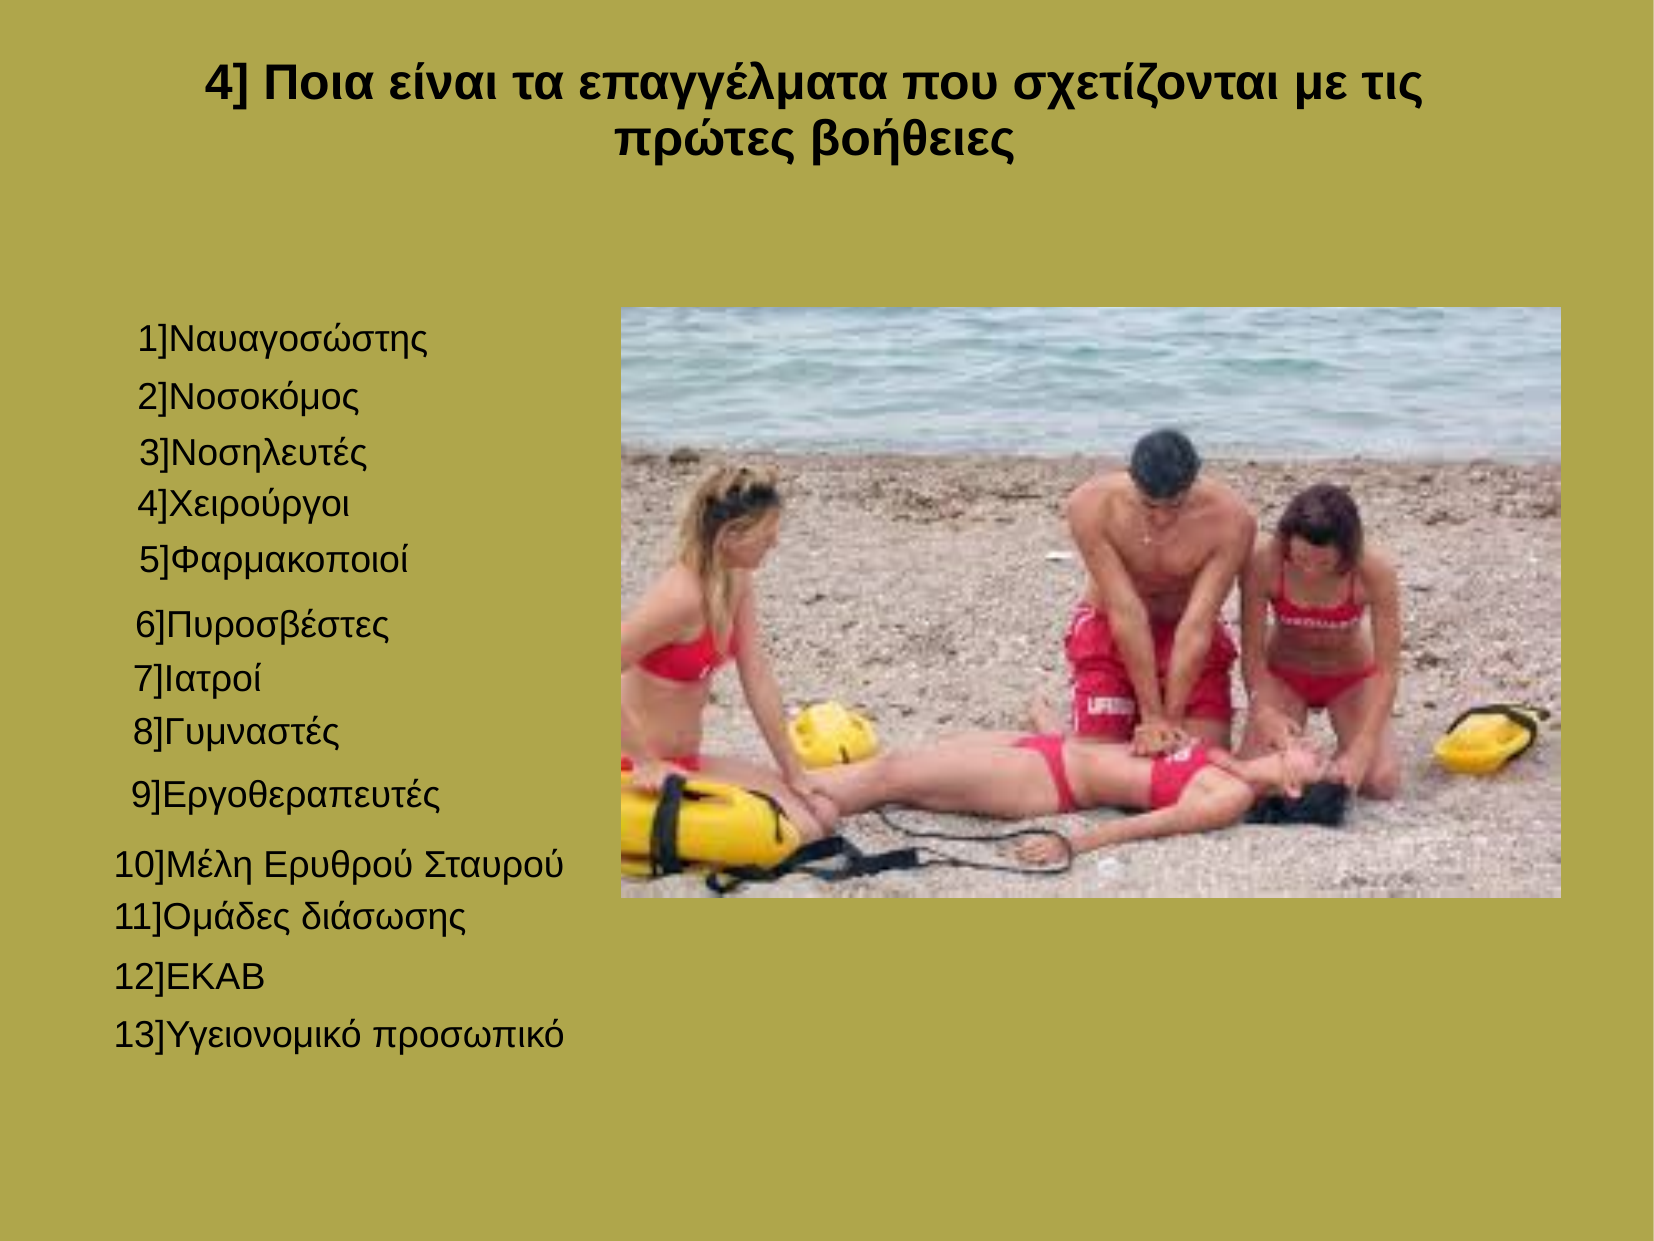

4] Ποια είναι τα επαγγέλματα που σχετίζονται με τις πρώτες βοήθειες
1]Ναυαγοσώστης
2]Νοσοκόμος
3]Νοσηλευτές
4]Χειρούργοι
5]Φαρμακοποιοί
6]Πυροσβέστες
7]Ιατροί
8]Γυμναστές
9]Εργοθεραπευτές
10]Μέλη Ερυθρού Σταυρού
11]Ομάδες διάσωσης
12]ΕΚΑΒ
13]Υγειονομικό προσωπικό